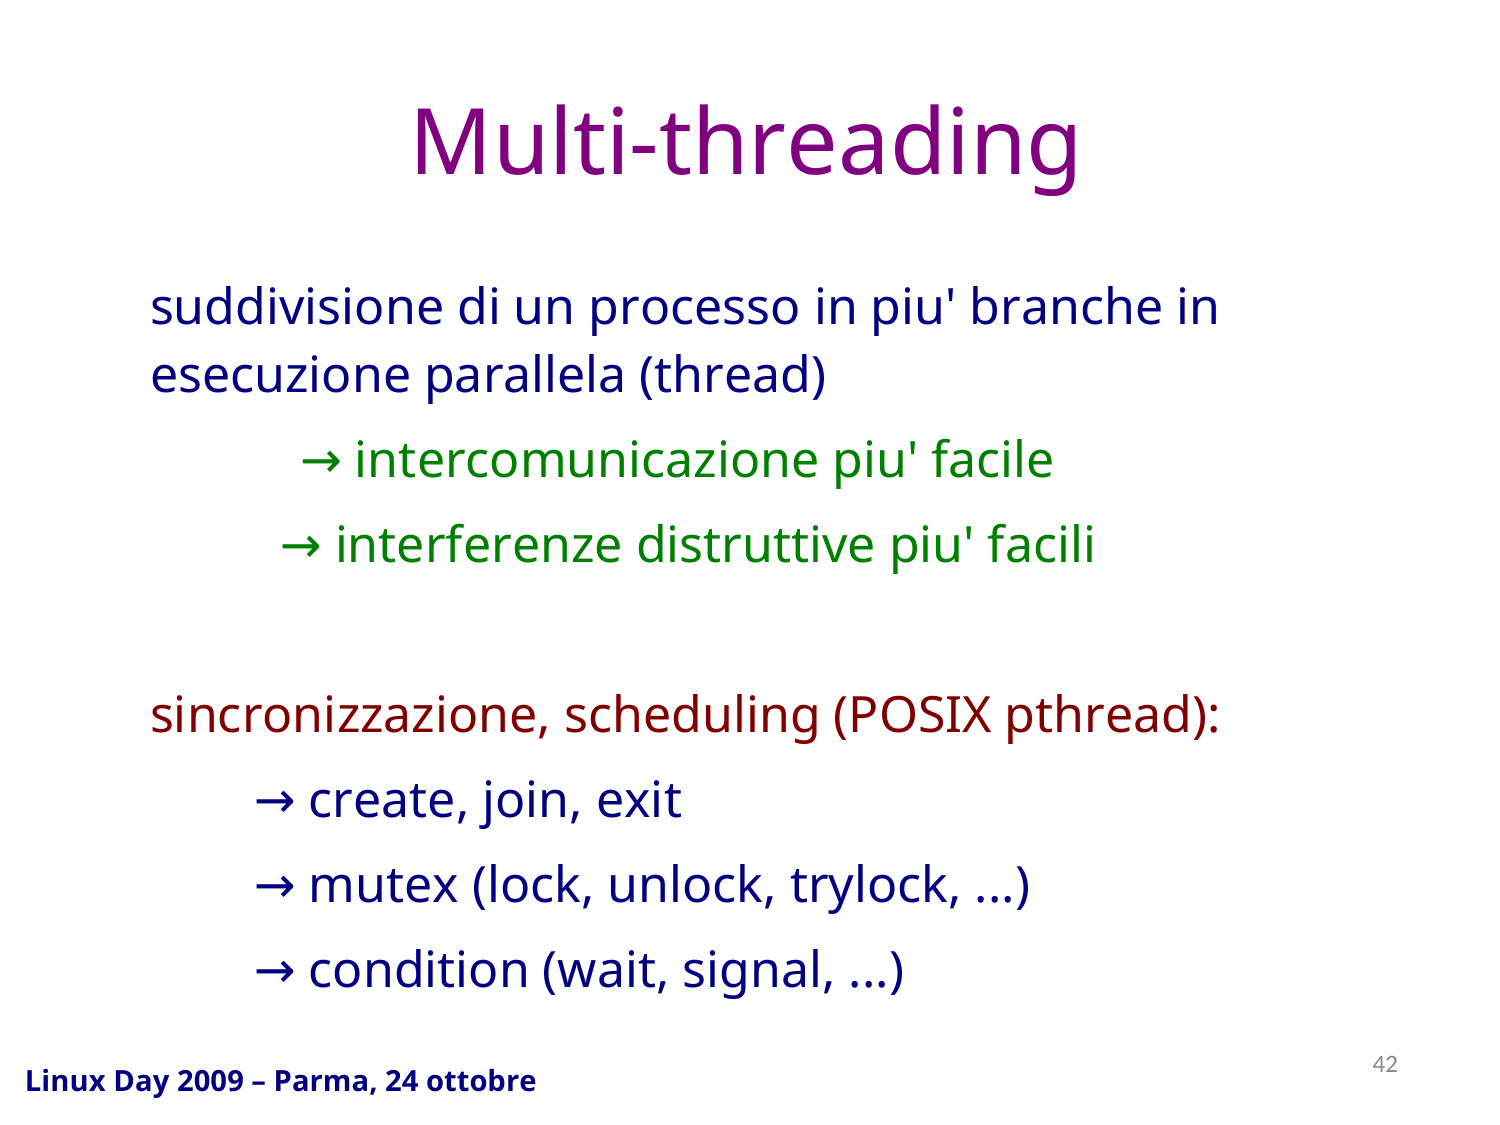

# Multi-threading
suddivisione di un processo in piu' branche in esecuzione parallela (thread)‏
		→ intercomunicazione piu' facile
 → interferenze distruttive piu' facili
sincronizzazione, scheduling (POSIX pthread):
 → create, join, exit
 → mutex (lock, unlock, trylock, ...)‏
 → condition (wait, signal, ...)‏
42